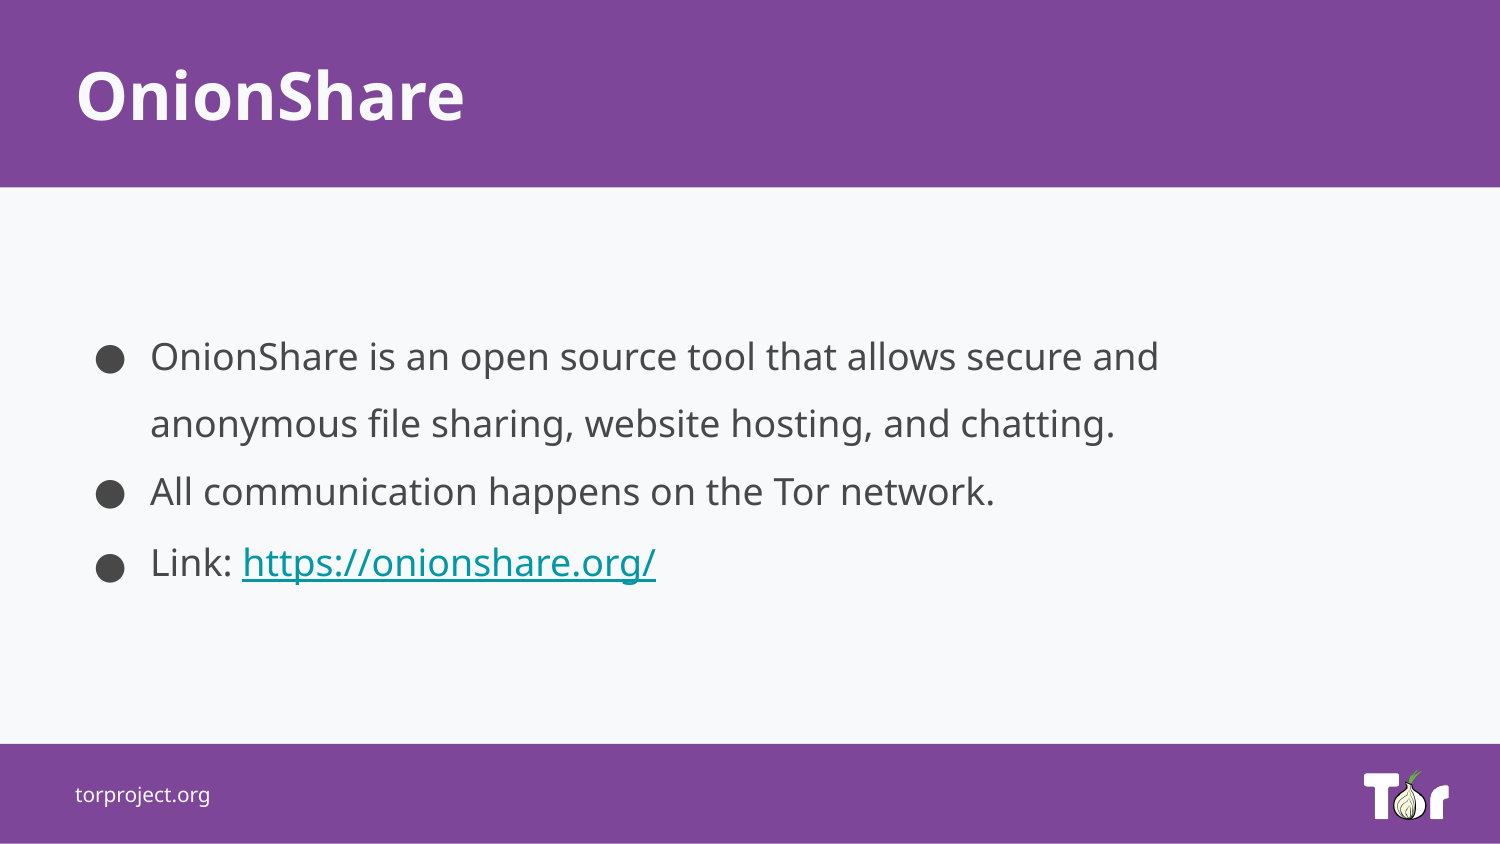

OnionShare
# OnionShare is an open source tool that allows secure and anonymous file sharing, website hosting, and chatting.
All communication happens on the Tor network.
Link: https://onionshare.org/